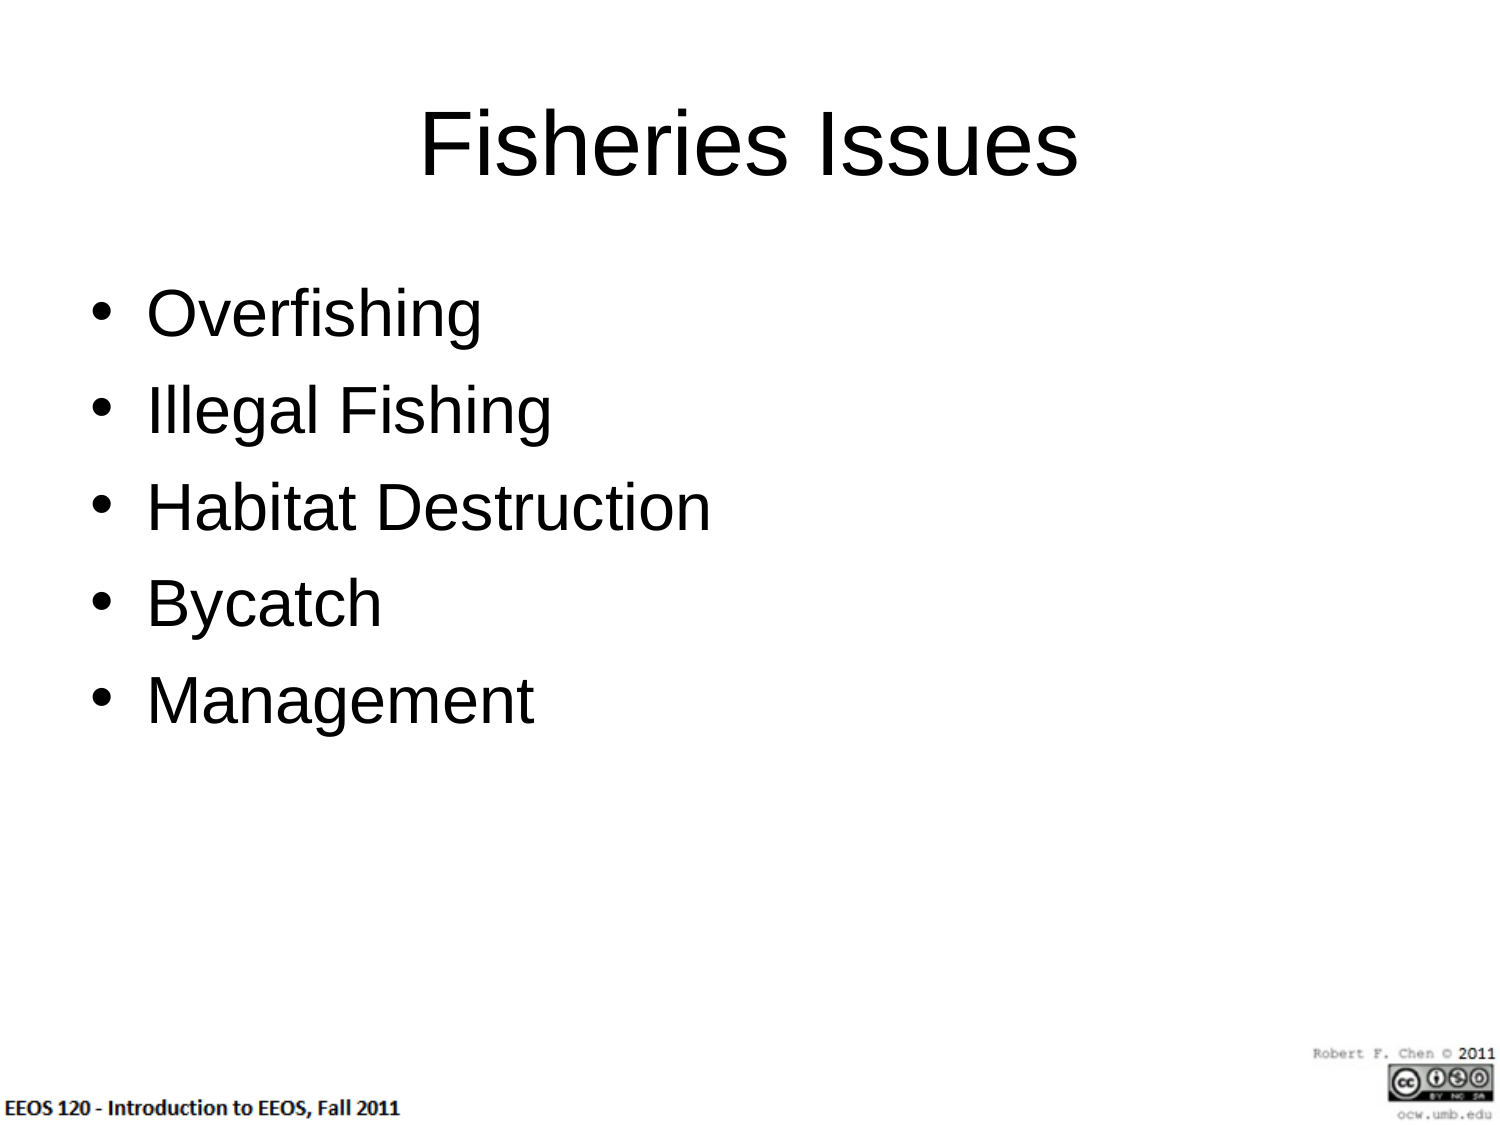

# Fisheries Issues
Overfishing
Illegal Fishing
Habitat Destruction
Bycatch
Management